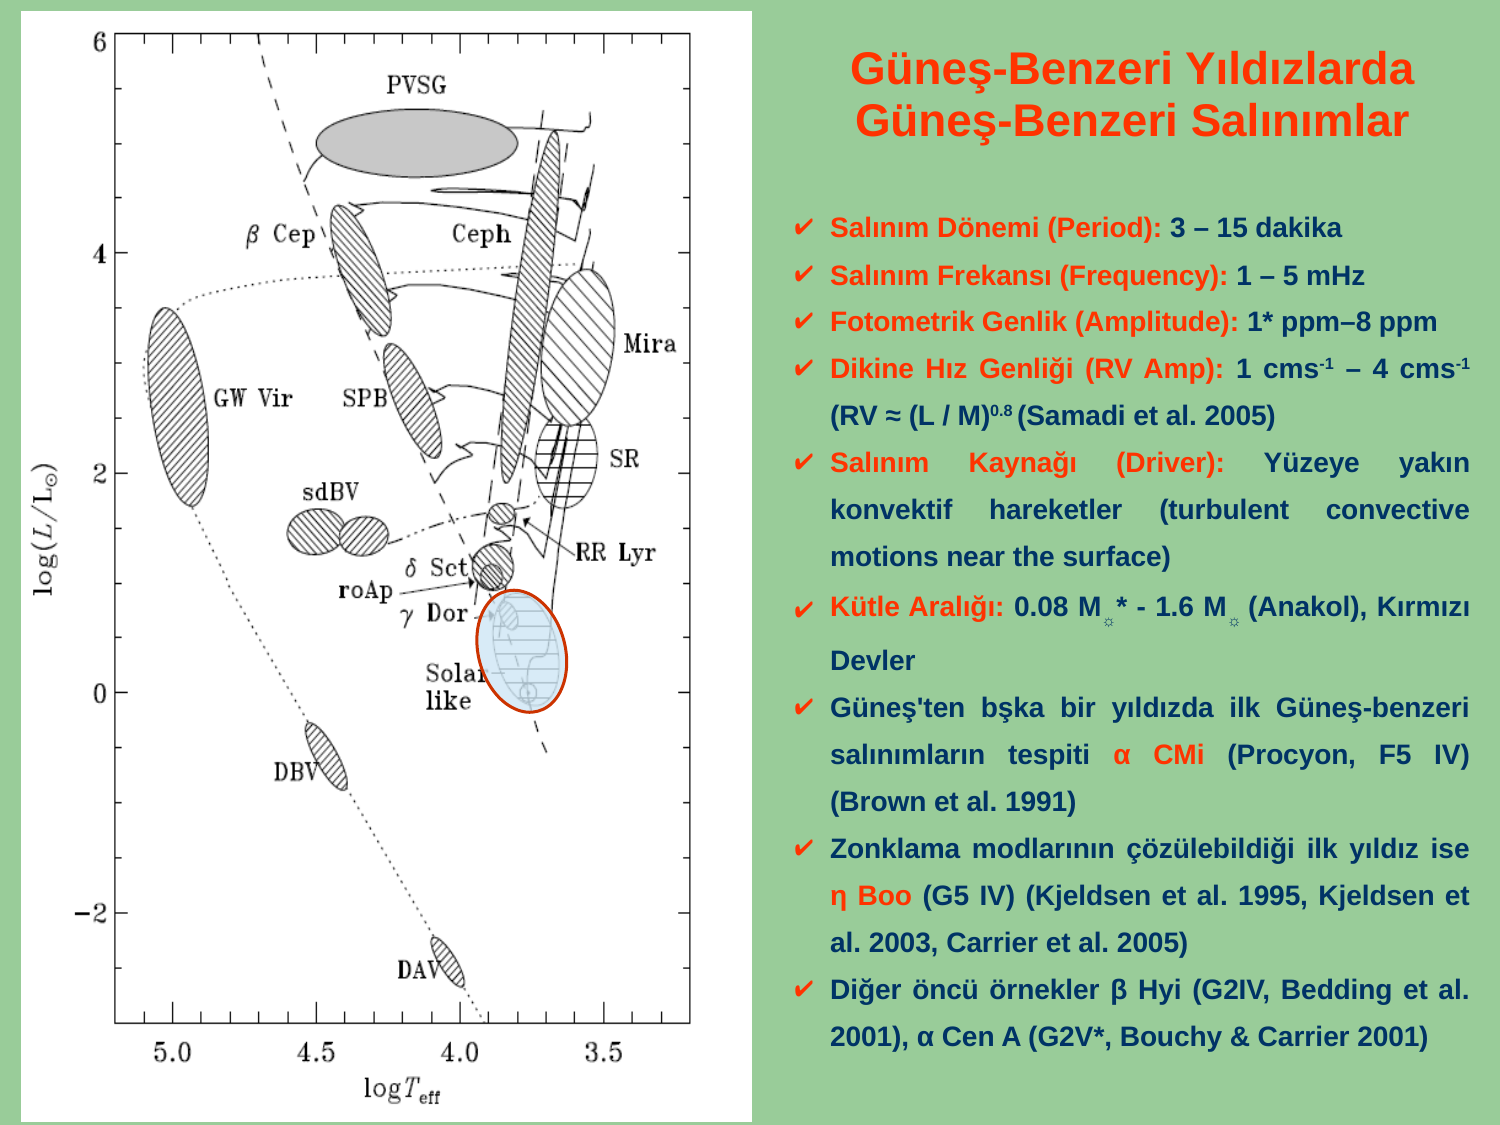

Güneş-Benzeri Yıldızlarda Güneş-Benzeri Salınımlar
Salınım Dönemi (Period): 3 – 15 dakika
Salınım Frekansı (Frequency): 1 – 5 mHz
Fotometrik Genlik (Amplitude): 1* ppm–8 ppm
Dikine Hız Genliği (RV Amp): 1 cms-1 – 4 cms-1 (RV ≈ (L / M)0.8 (Samadi et al. 2005)
Salınım Kaynağı (Driver): Yüzeye yakın konvektif hareketler (turbulent convective motions near the surface)
Kütle Aralığı: 0.08 M☼* - 1.6 M☼ (Anakol), Kırmızı Devler
Güneş'ten bşka bir yıldızda ilk Güneş-benzeri salınımların tespiti α CMi (Procyon, F5 IV) (Brown et al. 1991)
Zonklama modlarının çözülebildiği ilk yıldız ise η Boo (G5 IV) (Kjeldsen et al. 1995, Kjeldsen et al. 2003, Carrier et al. 2005)
Diğer öncü örnekler β Hyi (G2IV, Bedding et al. 2001), α Cen A (G2V*, Bouchy & Carrier 2001)